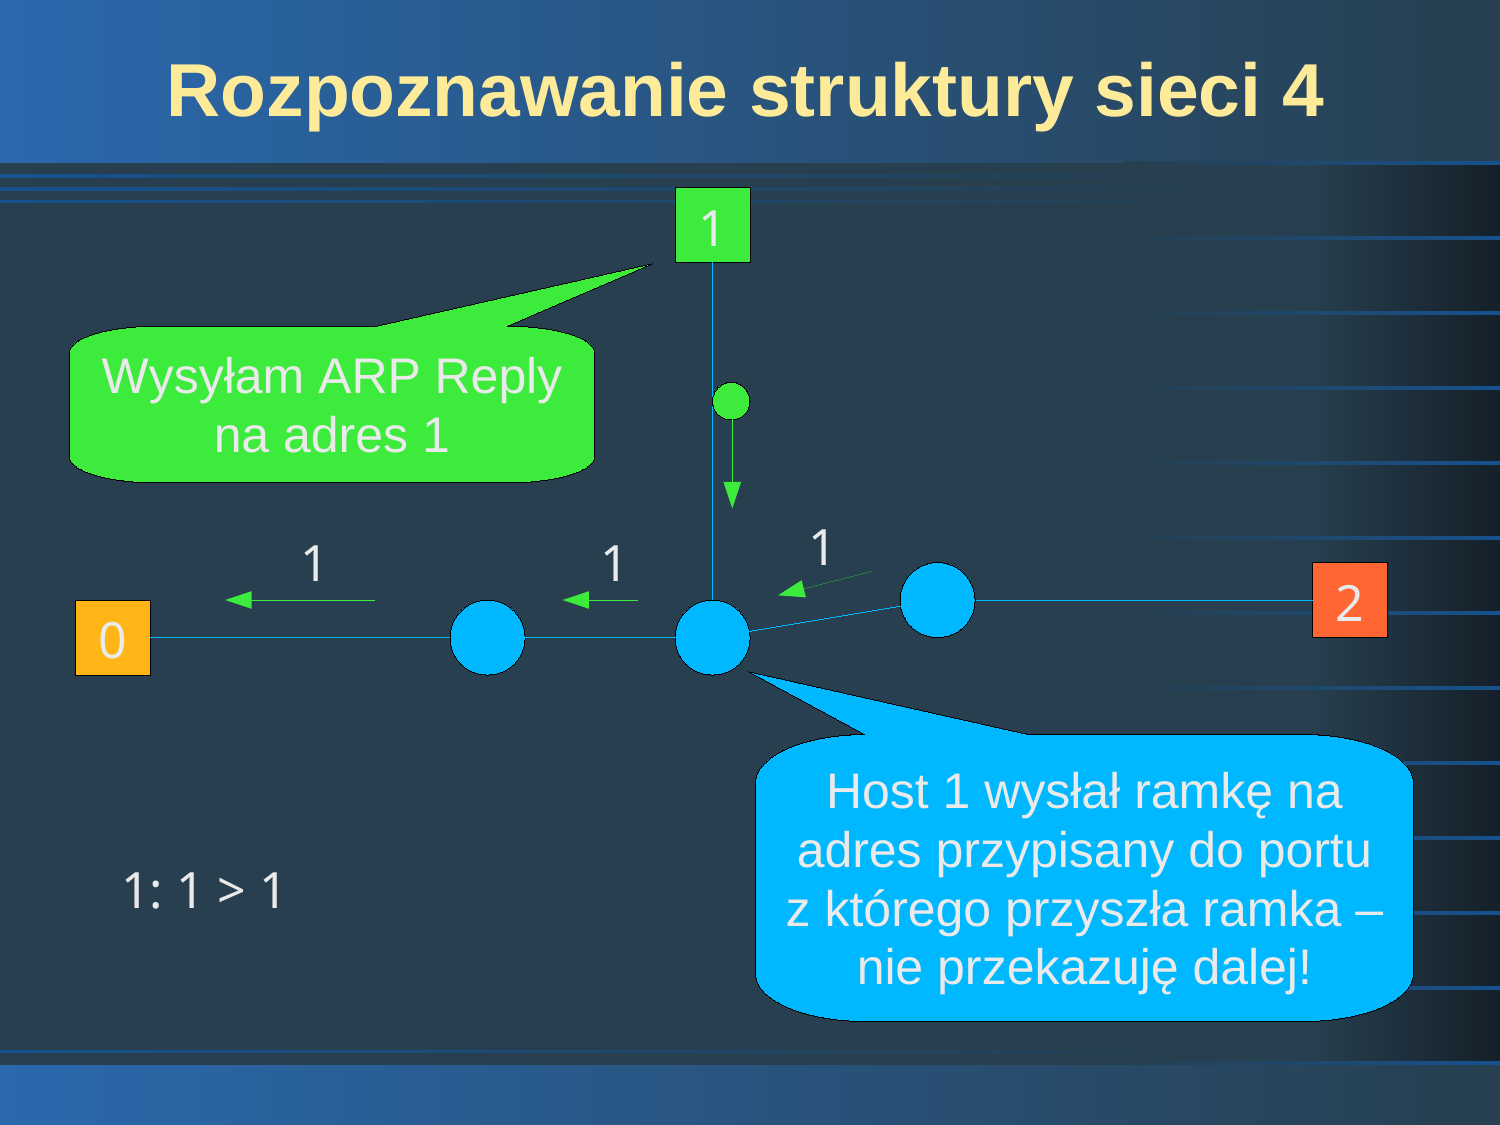

# Rozpoznawanie struktury sieci 4
1
Wysyłam ARP Reply na adres 1
1
1
1
2
0
Host 1 wysłał ramkę na adres przypisany do portu z którego przyszła ramka – nie przekazuję dalej!
1: 1 > 1